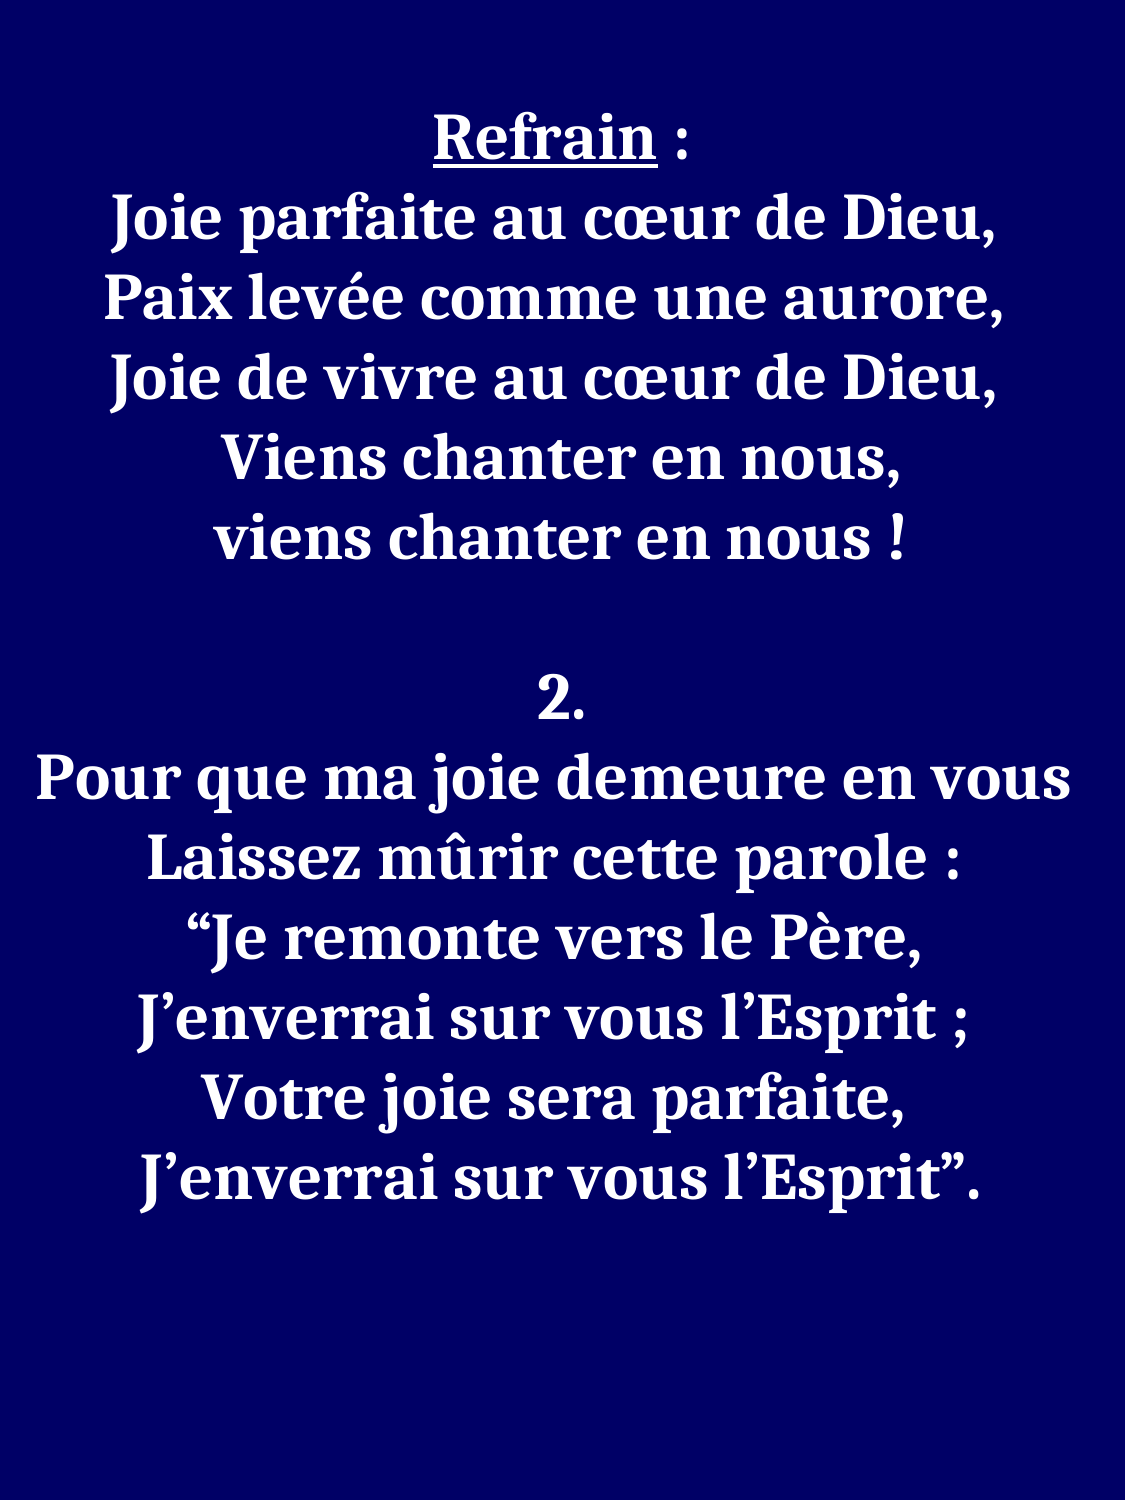

Refrain :
Joie parfaite au cœur de Dieu,
Paix levée comme une aurore,
Joie de vivre au cœur de Dieu,
Viens chanter en nous,
viens chanter en nous !
2.
Pour que ma joie demeure en vous
Laissez mûrir cette parole :
“Je remonte vers le Père,
J’enverrai sur vous l’Esprit ;
Votre joie sera parfaite,
J’enverrai sur vous l’Esprit”.